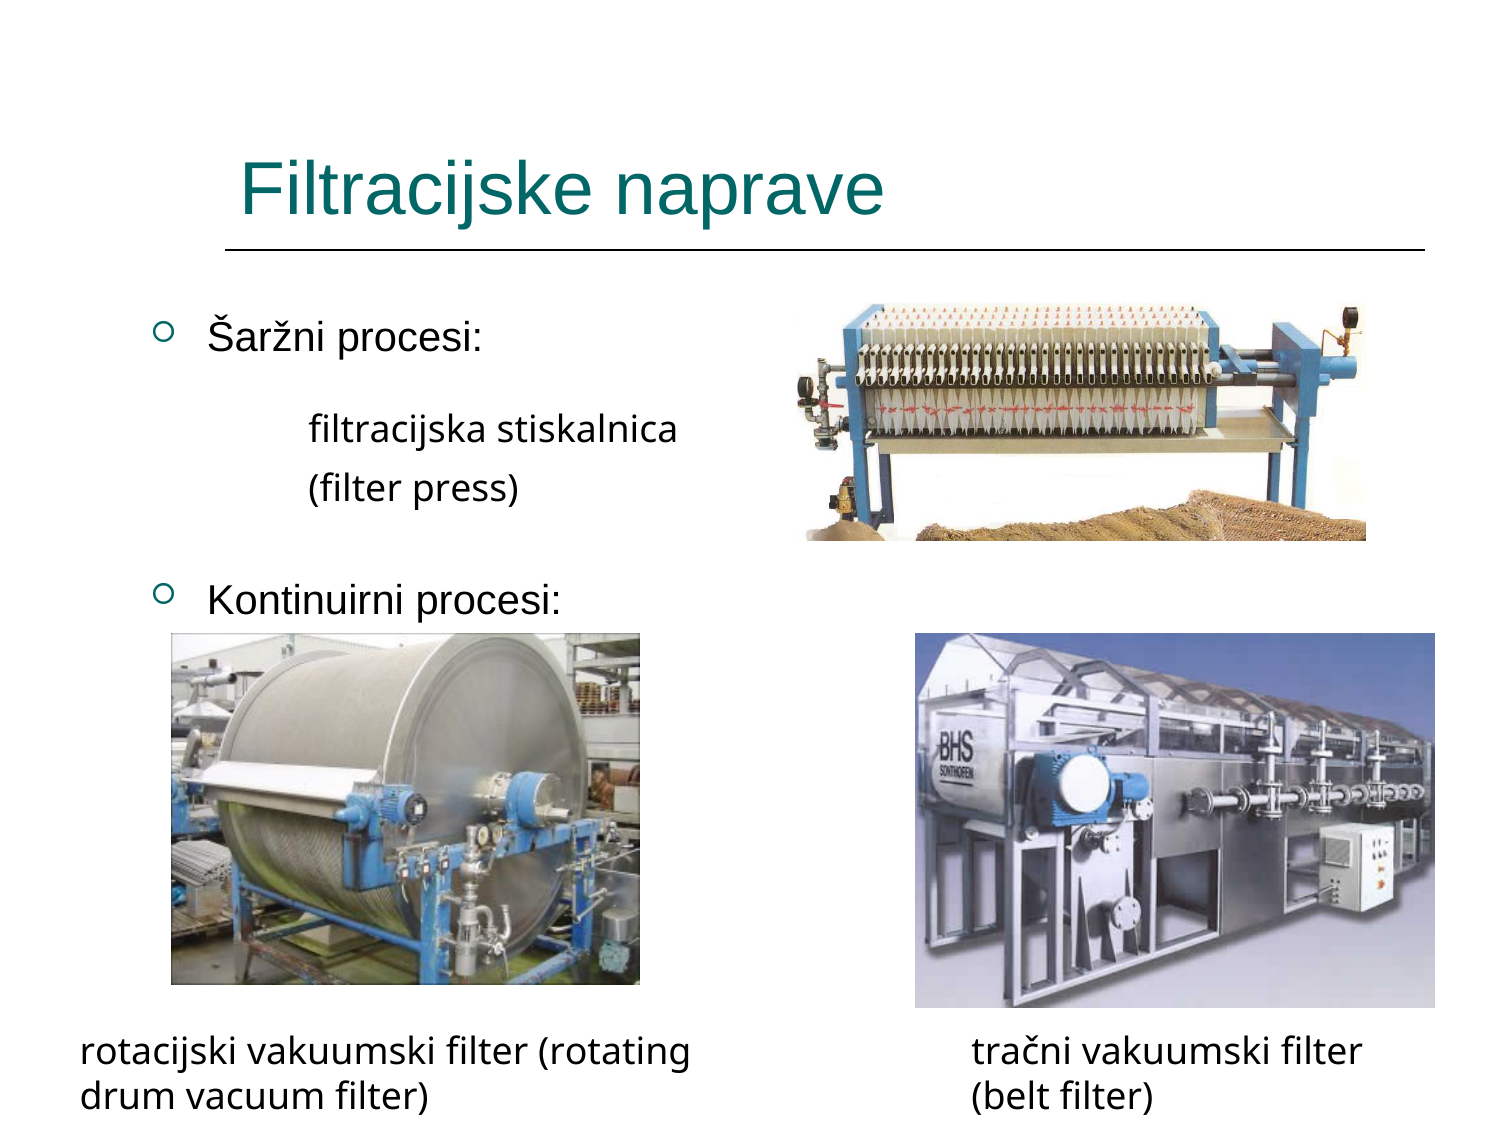

# Filtracijske naprave
Šaržni procesi:
Kontinuirni procesi:
filtracijska stiskalnica
(filter press)
rotacijski vakuumski filter (rotating drum vacuum filter)
tračni vakuumski filter
(belt filter)